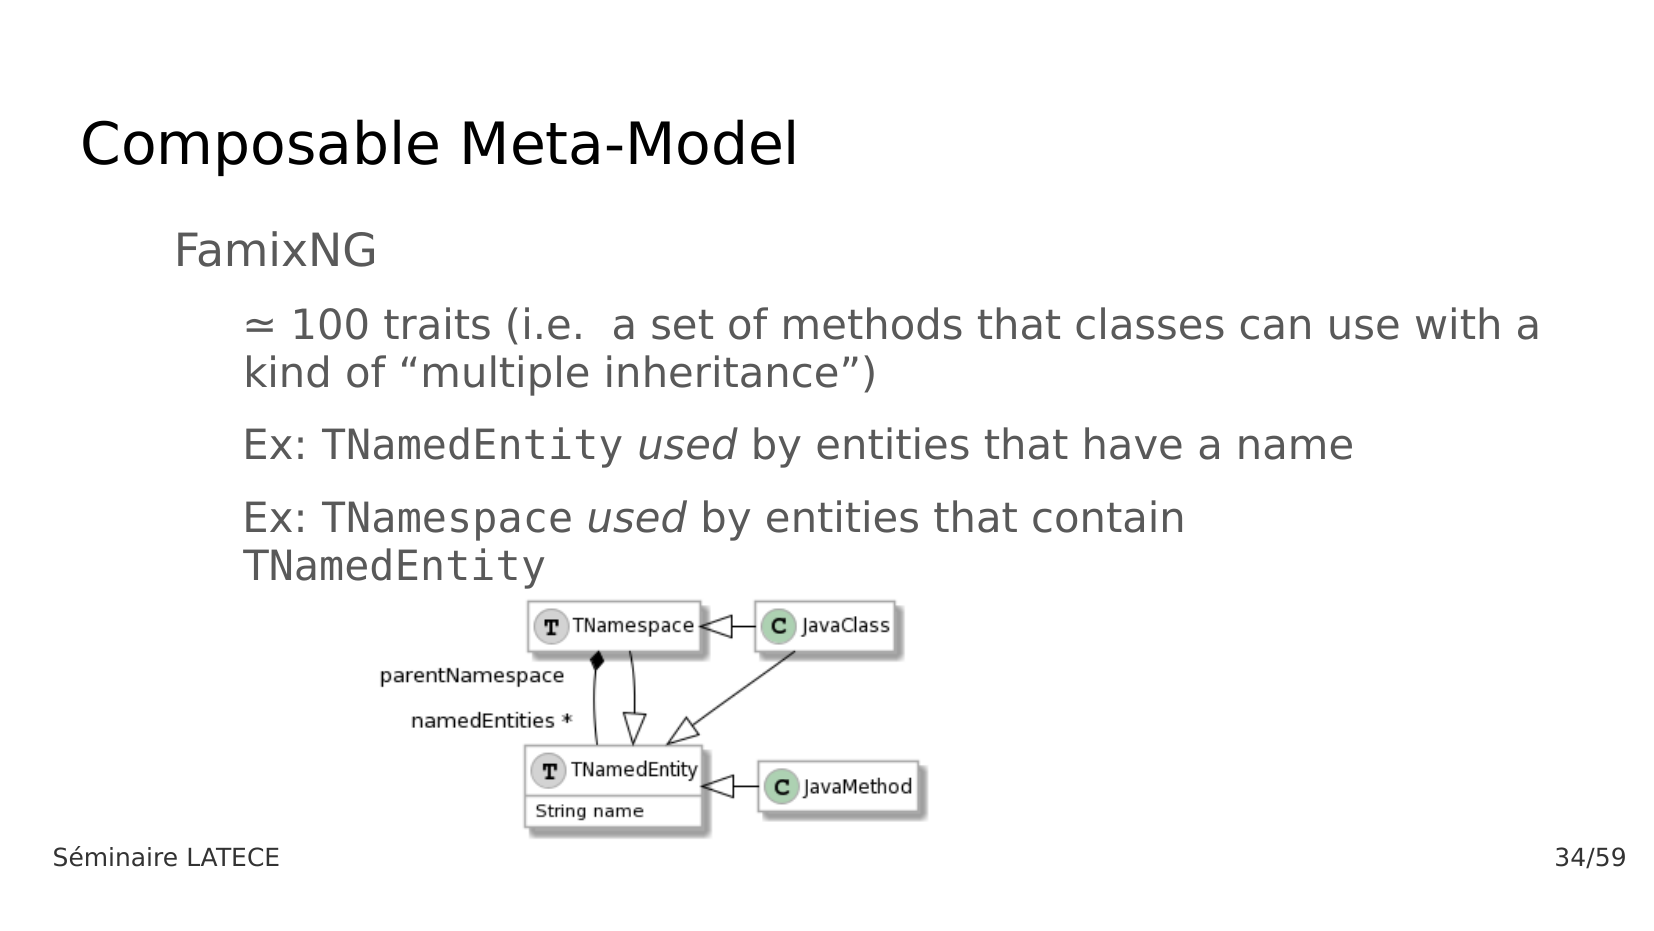

# Composable Meta-Model
FamixNG
≃ 100 traits (i.e. a set of methods that classes can use with a kind of “multiple inheritance”)
Ex: TNamedEntity used by entities that have a name
Ex: TNamespace used by entities that contain
TNamedEntity